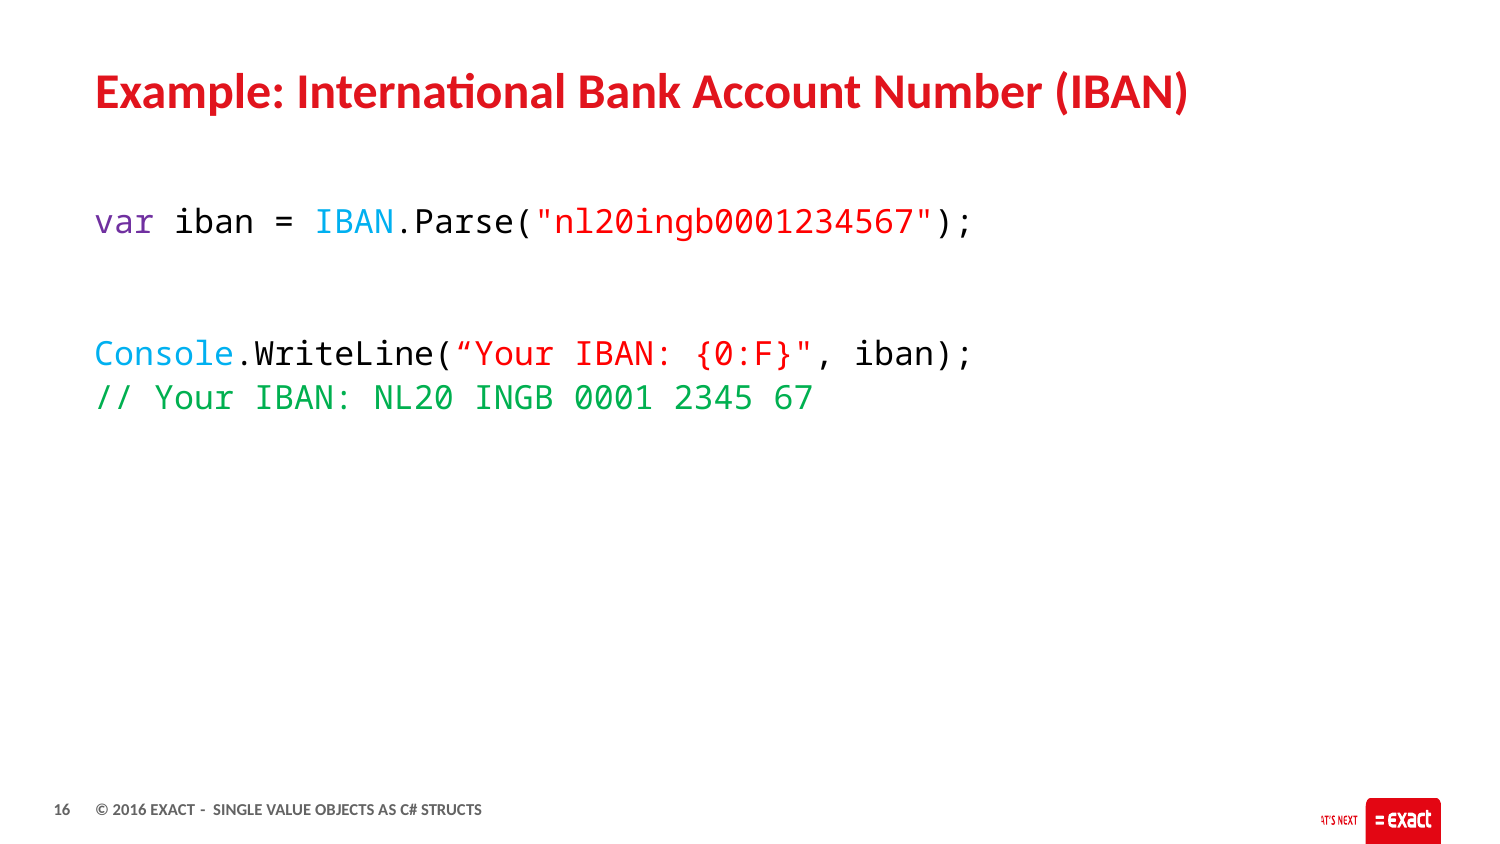

# Example: International Bank Account Number (IBAN)
var iban = IBAN.Parse("nl20ingb0001234567");
Console.WriteLine(“Your IBAN: {0:F}", iban);
// Your IBAN: NL20 INGB 0001 2345 67
- Single Value Objects as C# structs